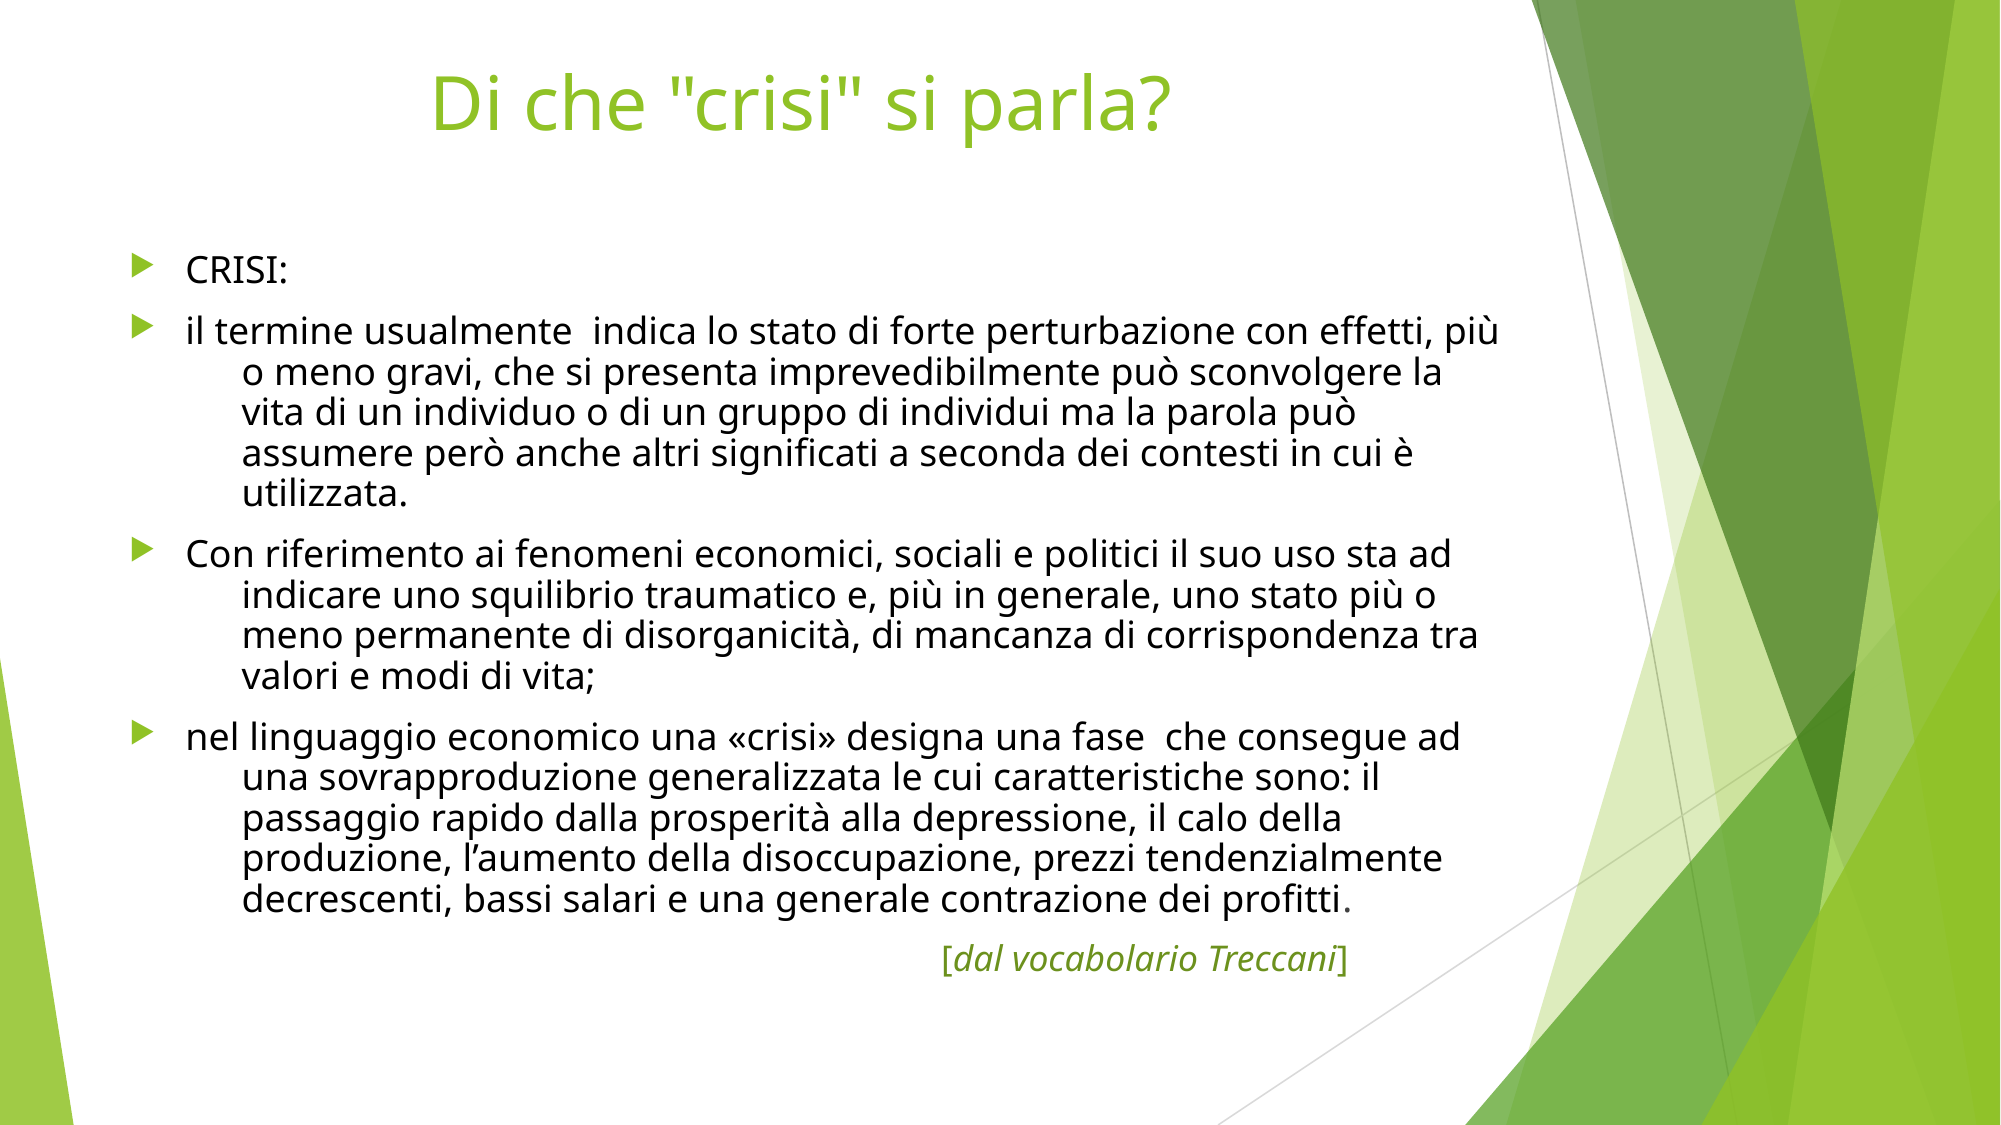

# Di che "crisi" si parla?
CRISI:
il termine usualmente indica lo stato di forte perturbazione con effetti, più o meno gravi, che si presenta imprevedibilmente può sconvolgere la vita di un individuo o di un gruppo di individui ma la parola può assumere però anche altri significati a seconda dei contesti in cui è utilizzata.
Con riferimento ai fenomeni economici, sociali e politici il suo uso sta ad indicare uno squilibrio traumatico e, più in generale, uno stato più o meno permanente di disorganicità, di mancanza di corrispondenza tra valori e modi di vita;
nel linguaggio economico una «crisi» designa una fase che consegue ad una sovrapproduzione generalizzata le cui caratteristiche sono: il passaggio rapido dalla prosperità alla depressione, il calo della produzione, l’aumento della disoccupazione, prezzi tendenzialmente decrescenti, bassi salari e una generale contrazione dei profitti.
											[dal vocabolario Treccani]